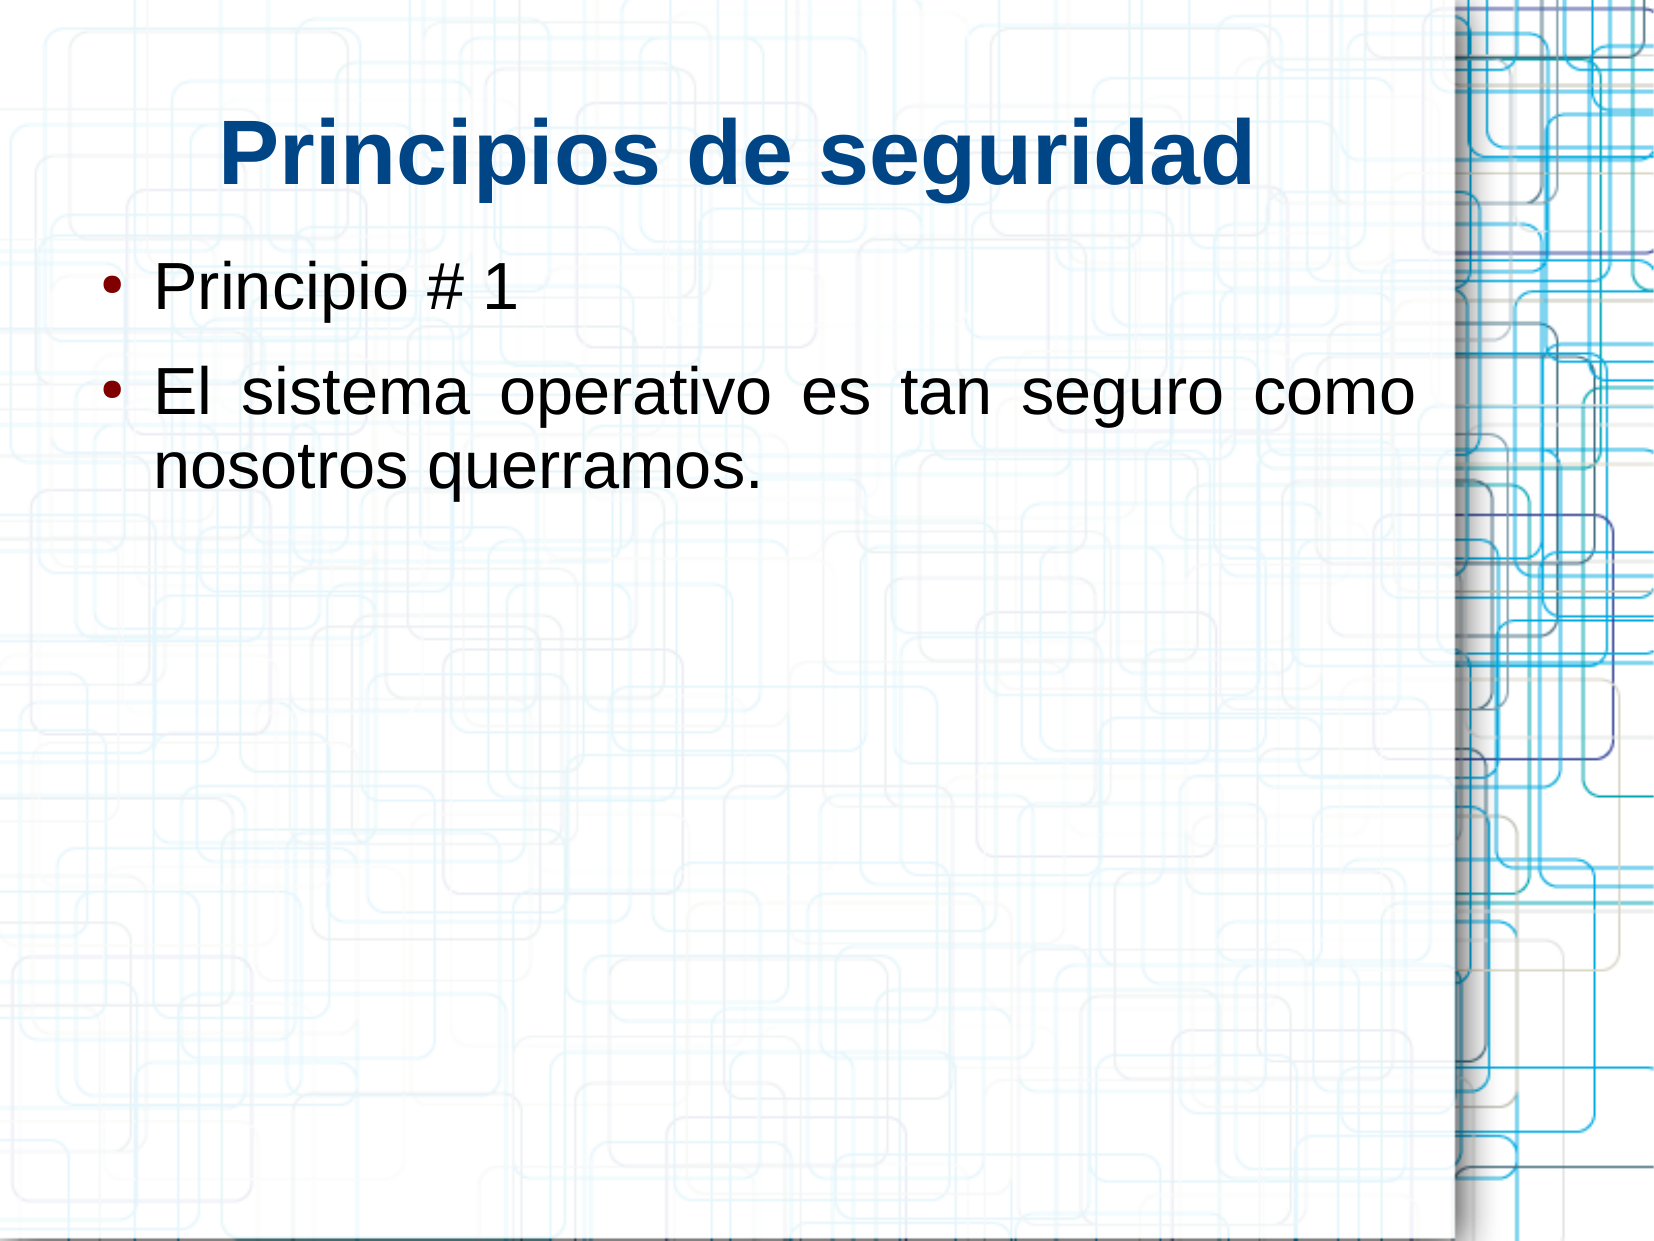

# Principios de seguridad
Principio # 1
El sistema operativo es tan seguro como nosotros querramos.